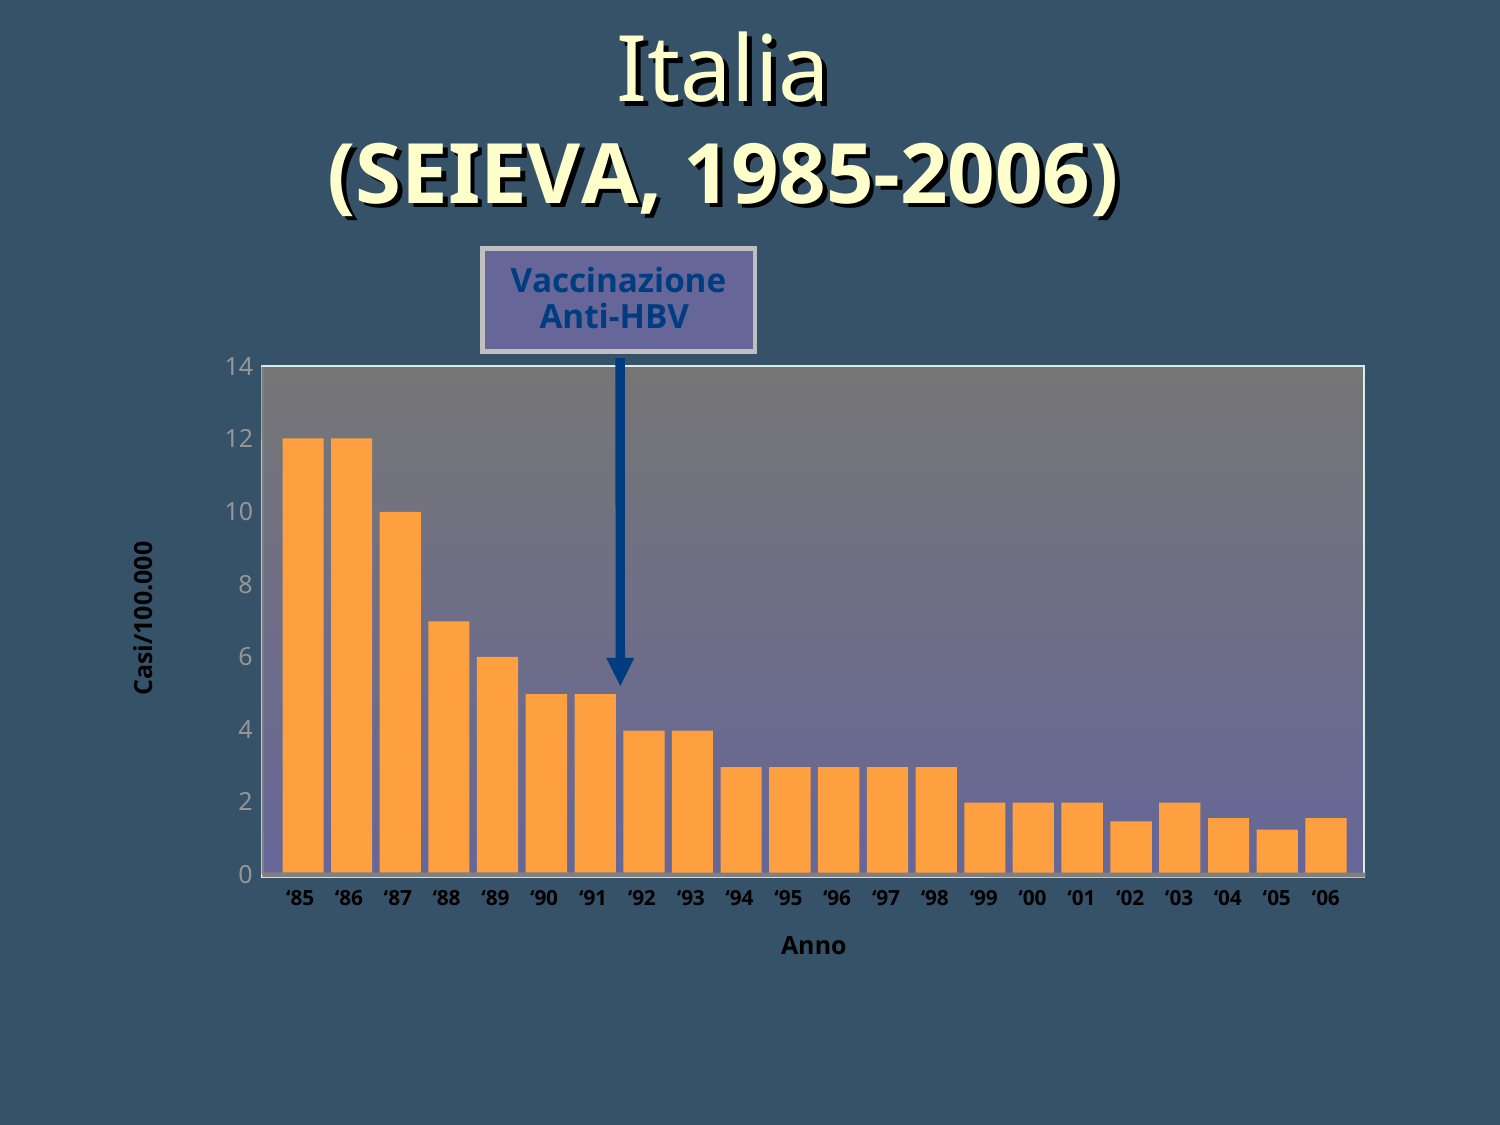

Tassi di incidenza di EVA B in Italia
(SEIEVA, 1985-2006)
Vaccinazione
Anti-HBV
14
12
10
8
Casi/100.000
6
4
2
0
‘85
‘86
‘87
‘88
‘89
‘90
‘91
‘92
‘93
‘94
‘95
‘96
‘97
‘98
‘99
‘00
‘01
‘02
‘03
‘04
‘05
‘06
Anno